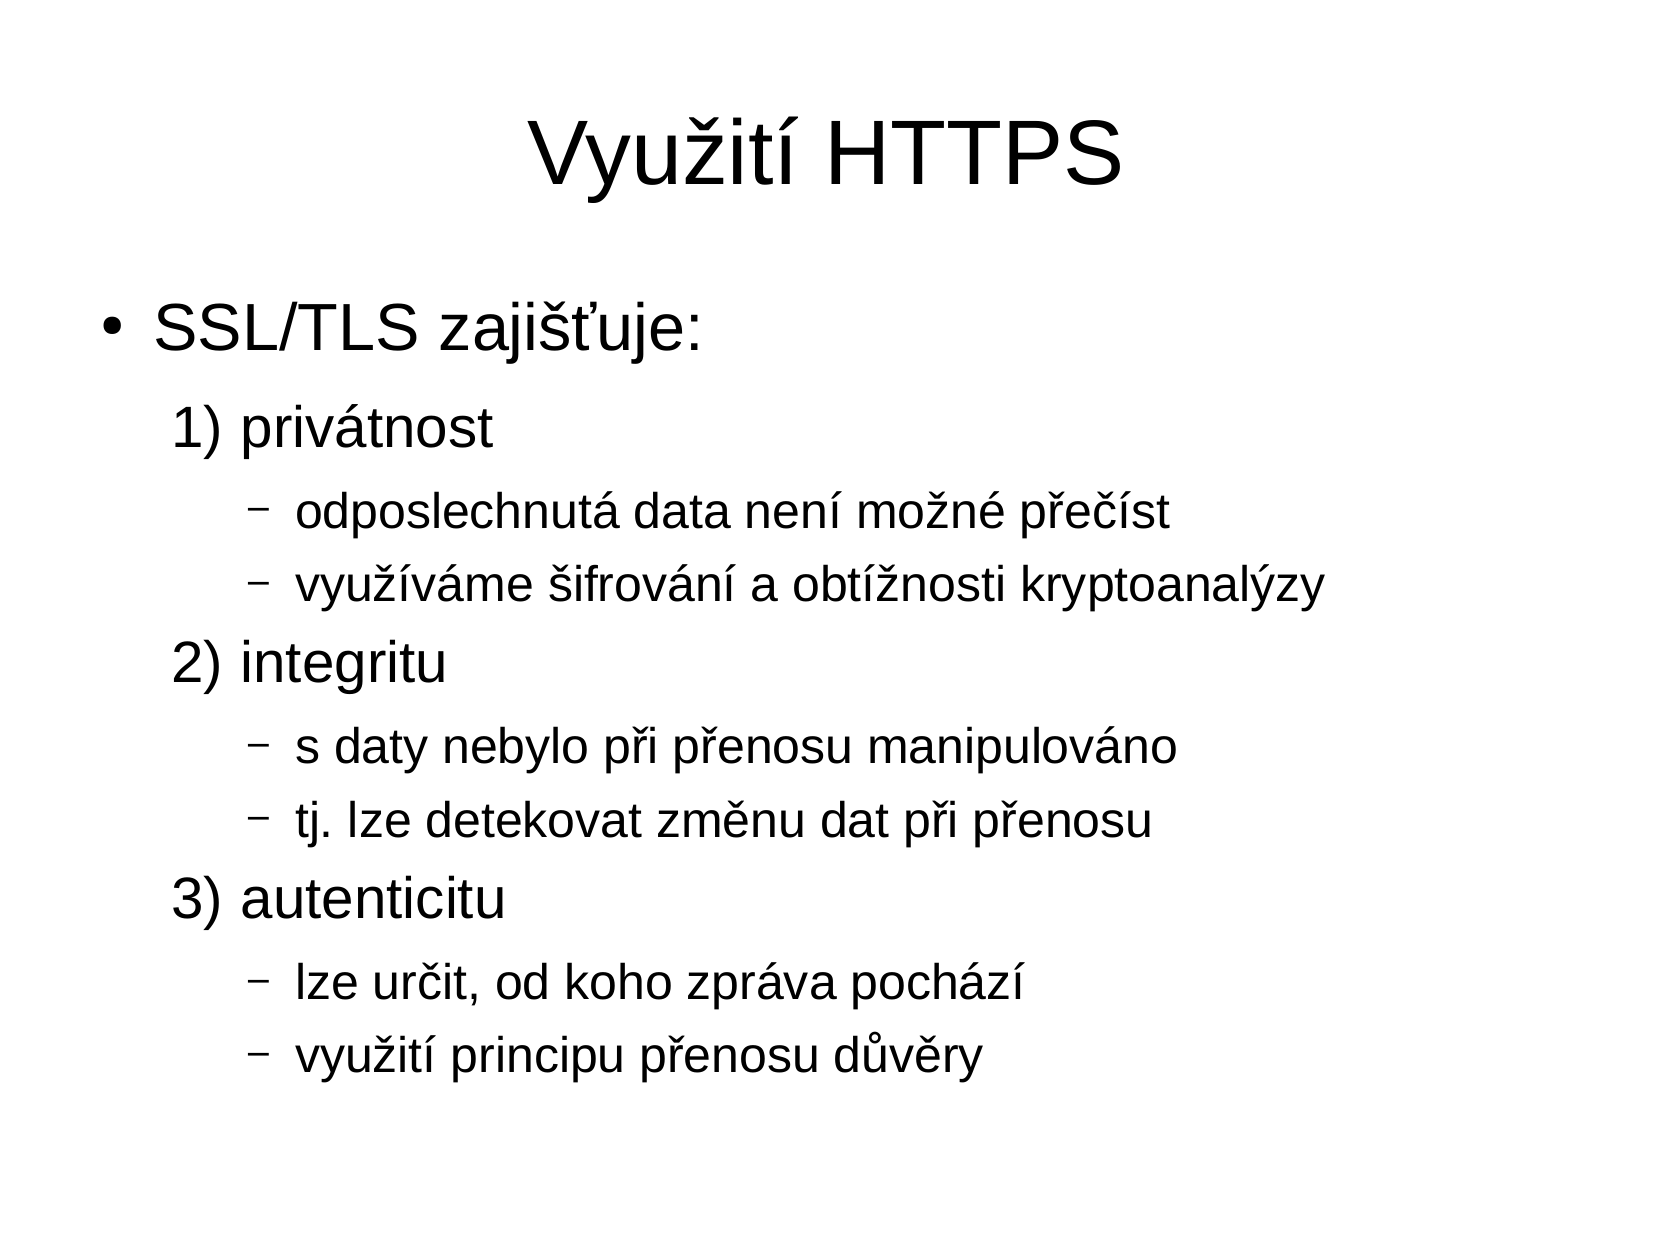

# Využití HTTPS
SSL/TLS zajišťuje:
 privátnost
odposlechnutá data není možné přečíst
využíváme šifrování a obtížnosti kryptoanalýzy
 integritu
s daty nebylo při přenosu manipulováno
tj. lze detekovat změnu dat při přenosu
 autenticitu
lze určit, od koho zpráva pochází
využití principu přenosu důvěry